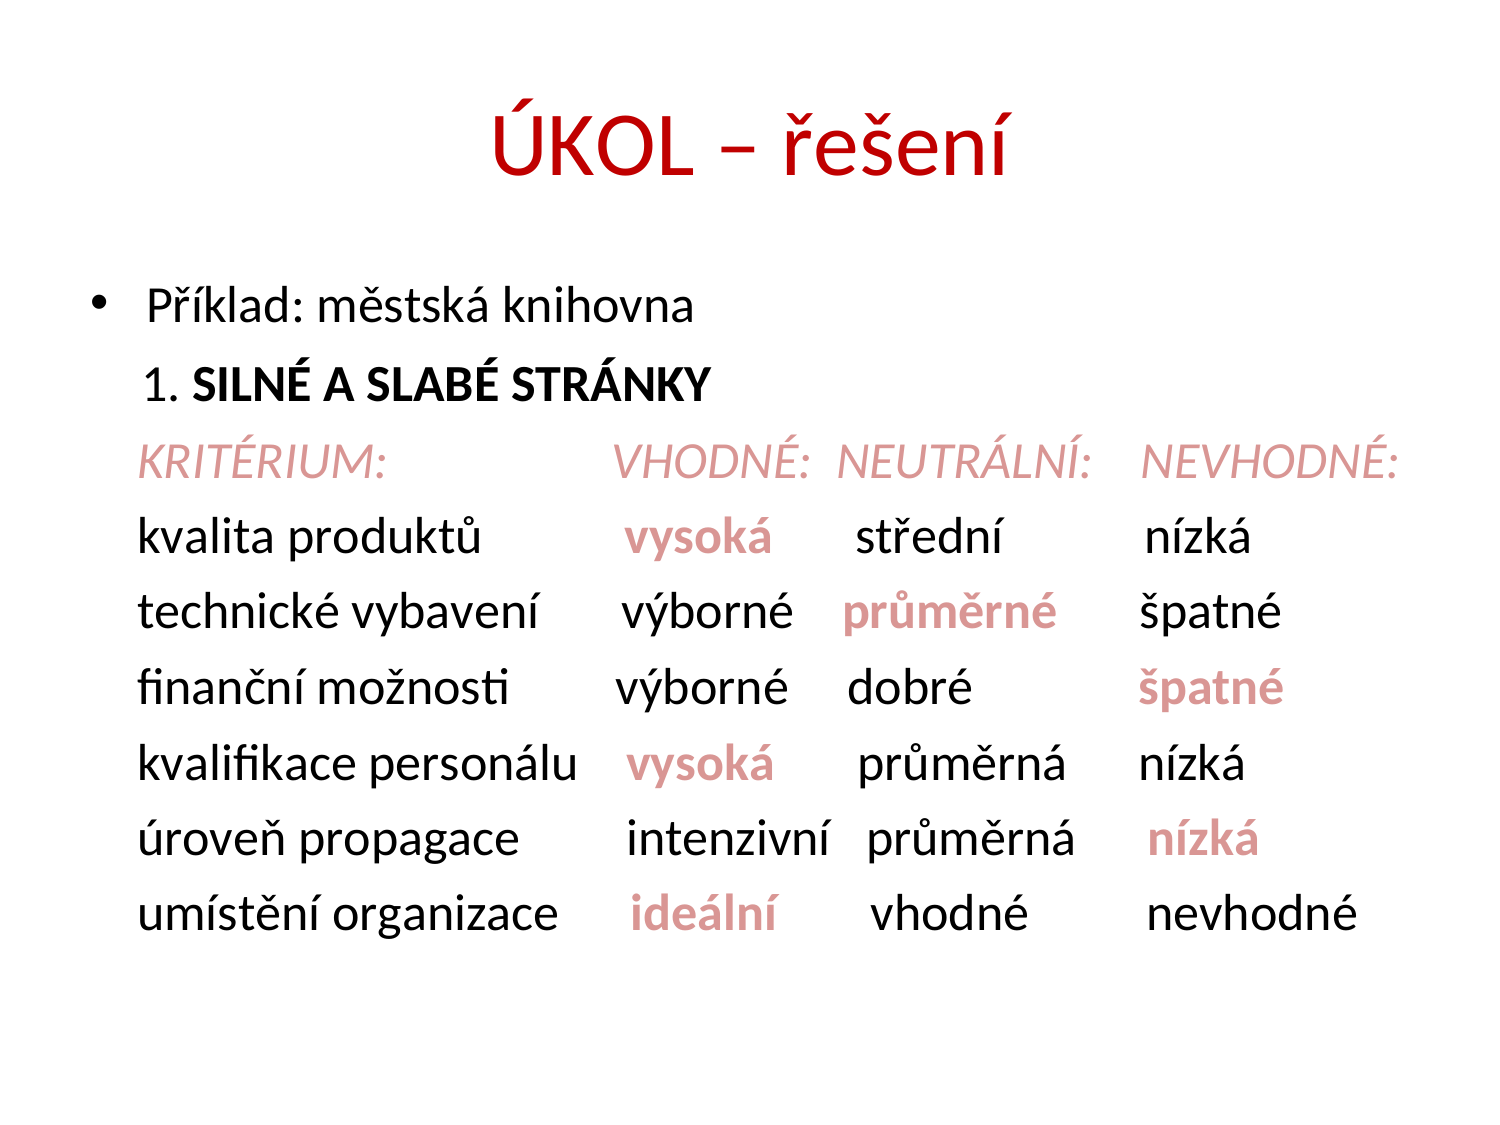

# ÚKOL – řešení
Příklad: městská knihovna
 1. SILNÉ A SLABÉ STRÁNKY
 KRITÉRIUM: VHODNÉ: NEUTRÁLNÍ: NEVHODNÉ:
 kvalita produktů vysoká střední nízká
 technické vybavení výborné průměrné špatné
 finanční možnosti výborné dobré špatné
 kvalifikace personálu vysoká průměrná nízká
 úroveň propagace intenzivní průměrná nízká
 umístění organizace ideální vhodné nevhodné